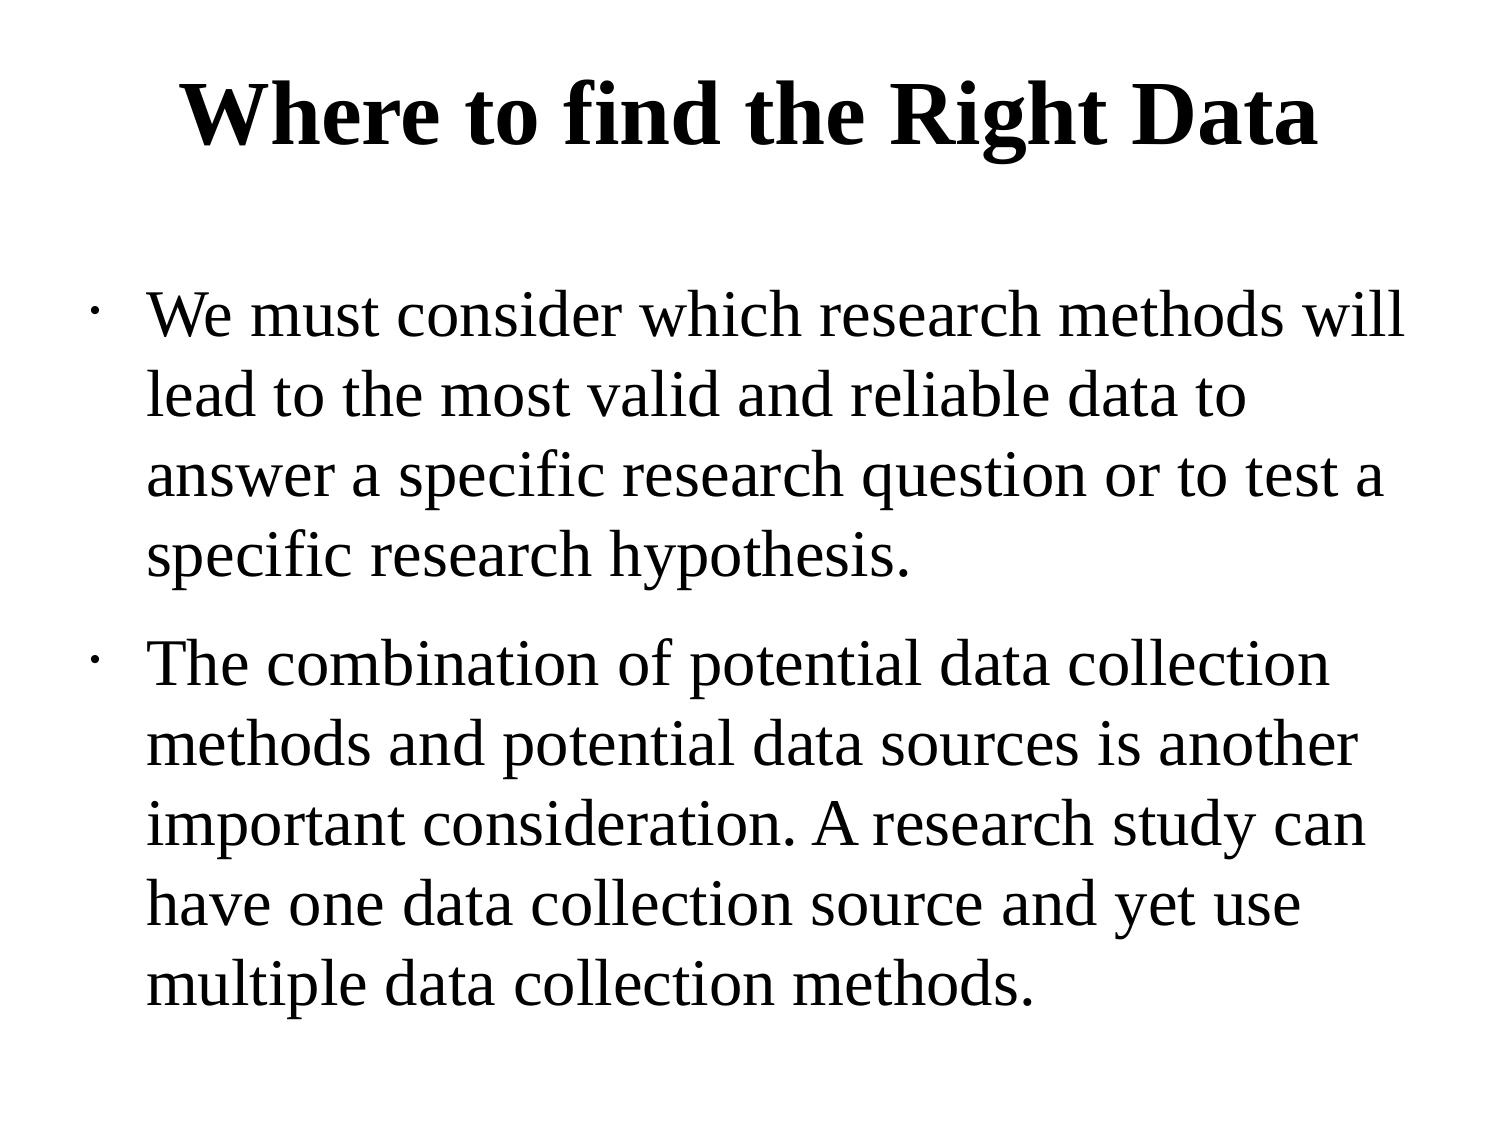

# Where to find the Right Data
We must consider which research methods will lead to the most valid and reliable data to answer a specific research question or to test a specific research hypothesis.
The combination of potential data collection methods and potential data sources is another important consideration. A research study can have one data collection source and yet use multiple data collection methods.